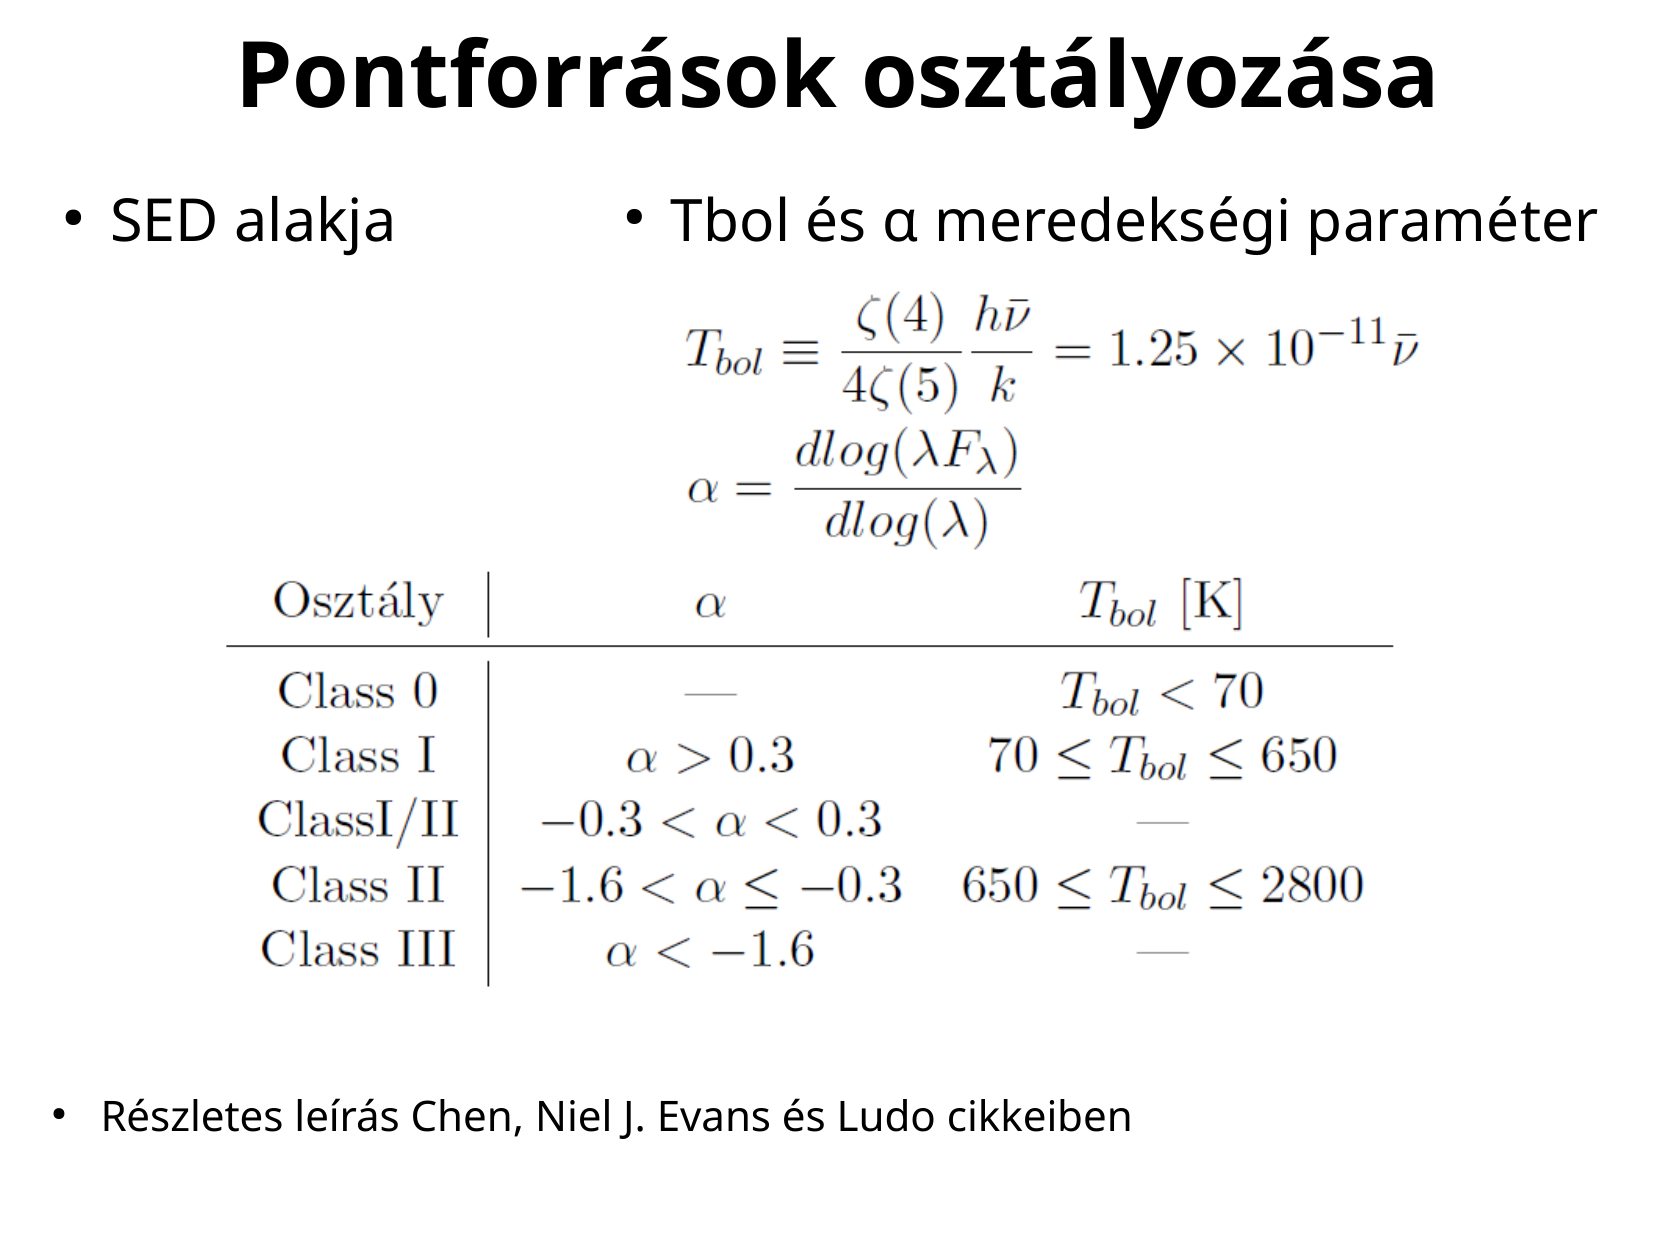

# Pontforrások osztályozása
SED alakja
Tbol és α meredekségi paraméter
Részletes leírás Chen, Niel J. Evans és Ludo cikkeiben